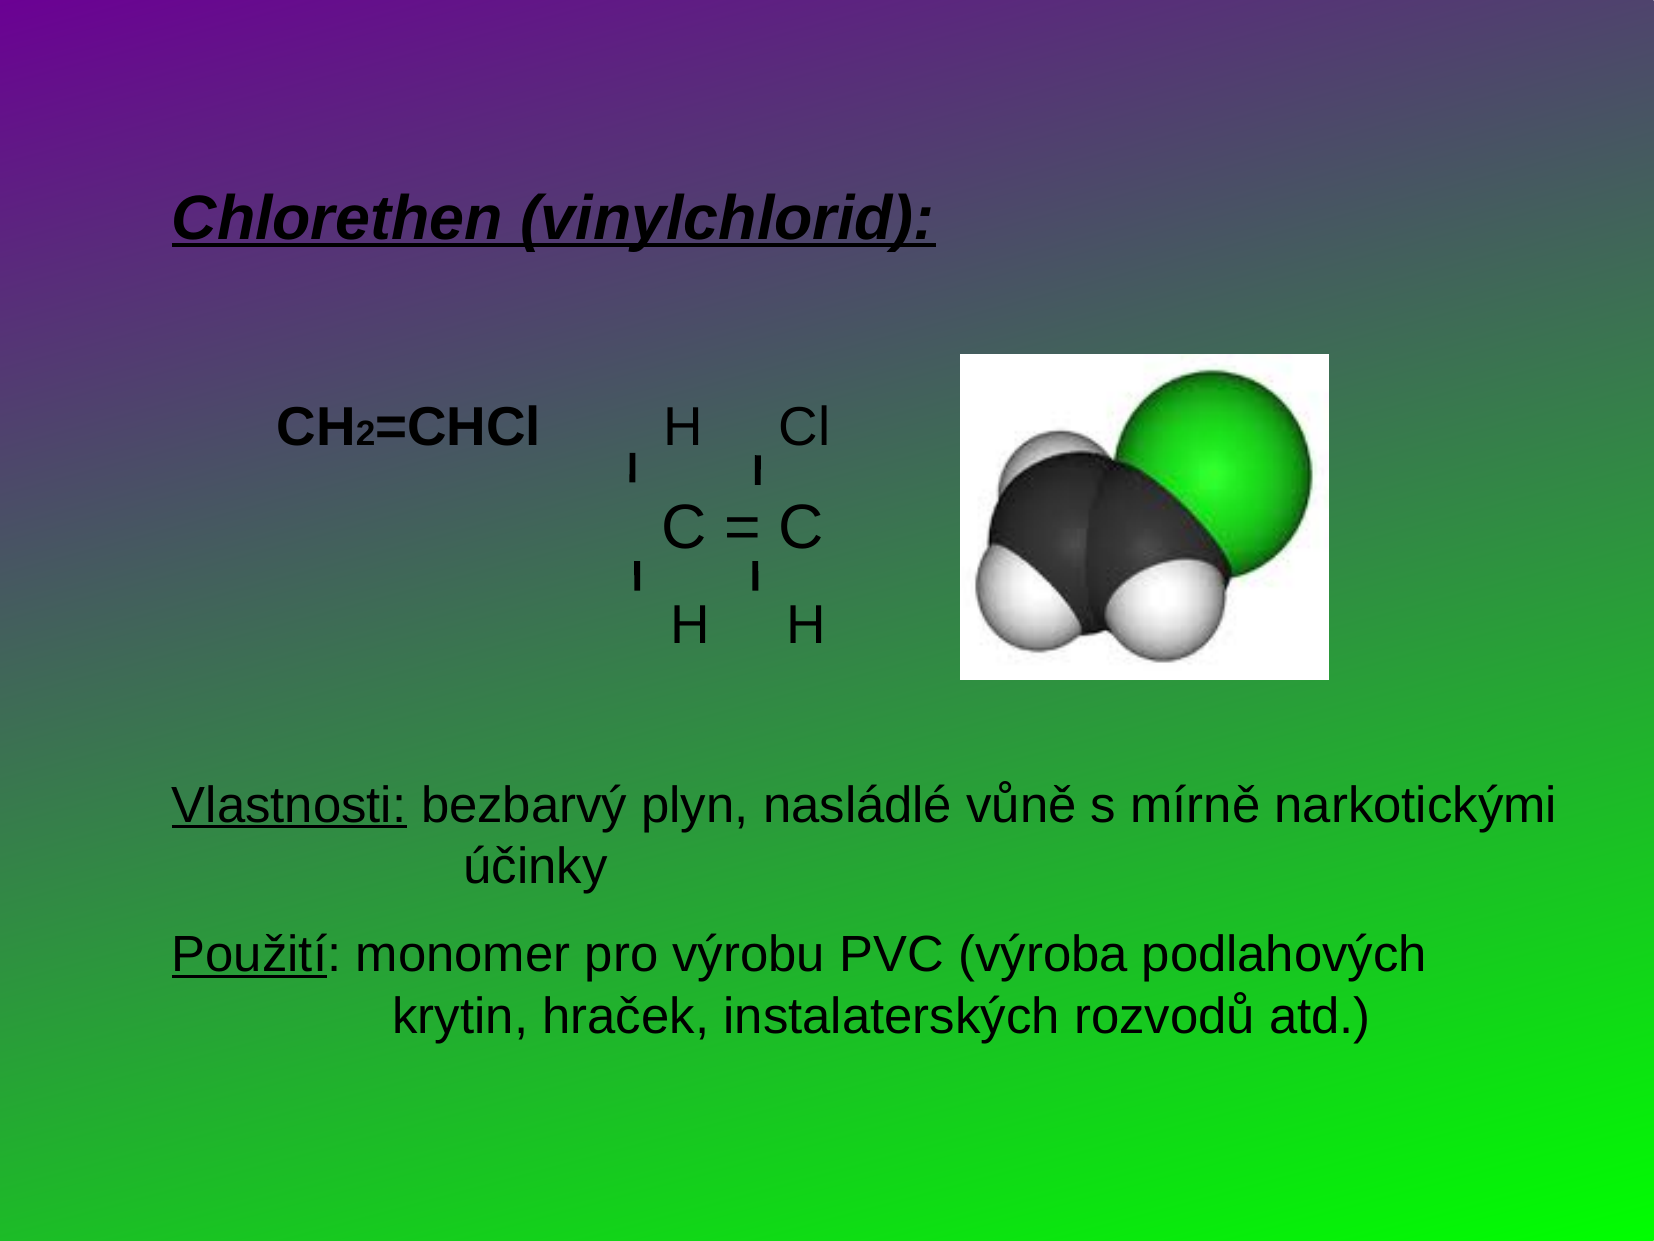

# Chlorethen (vinylchlorid):
 CH2=CHCl H Cl
 C = C
 H H
Vlastnosti: bezbarvý plyn, nasládlé vůně s mírně narkotickými účinky
Použití: monomer pro výrobu PVC (výroba podlahových krytin, hraček, instalaterských rozvodů atd.)